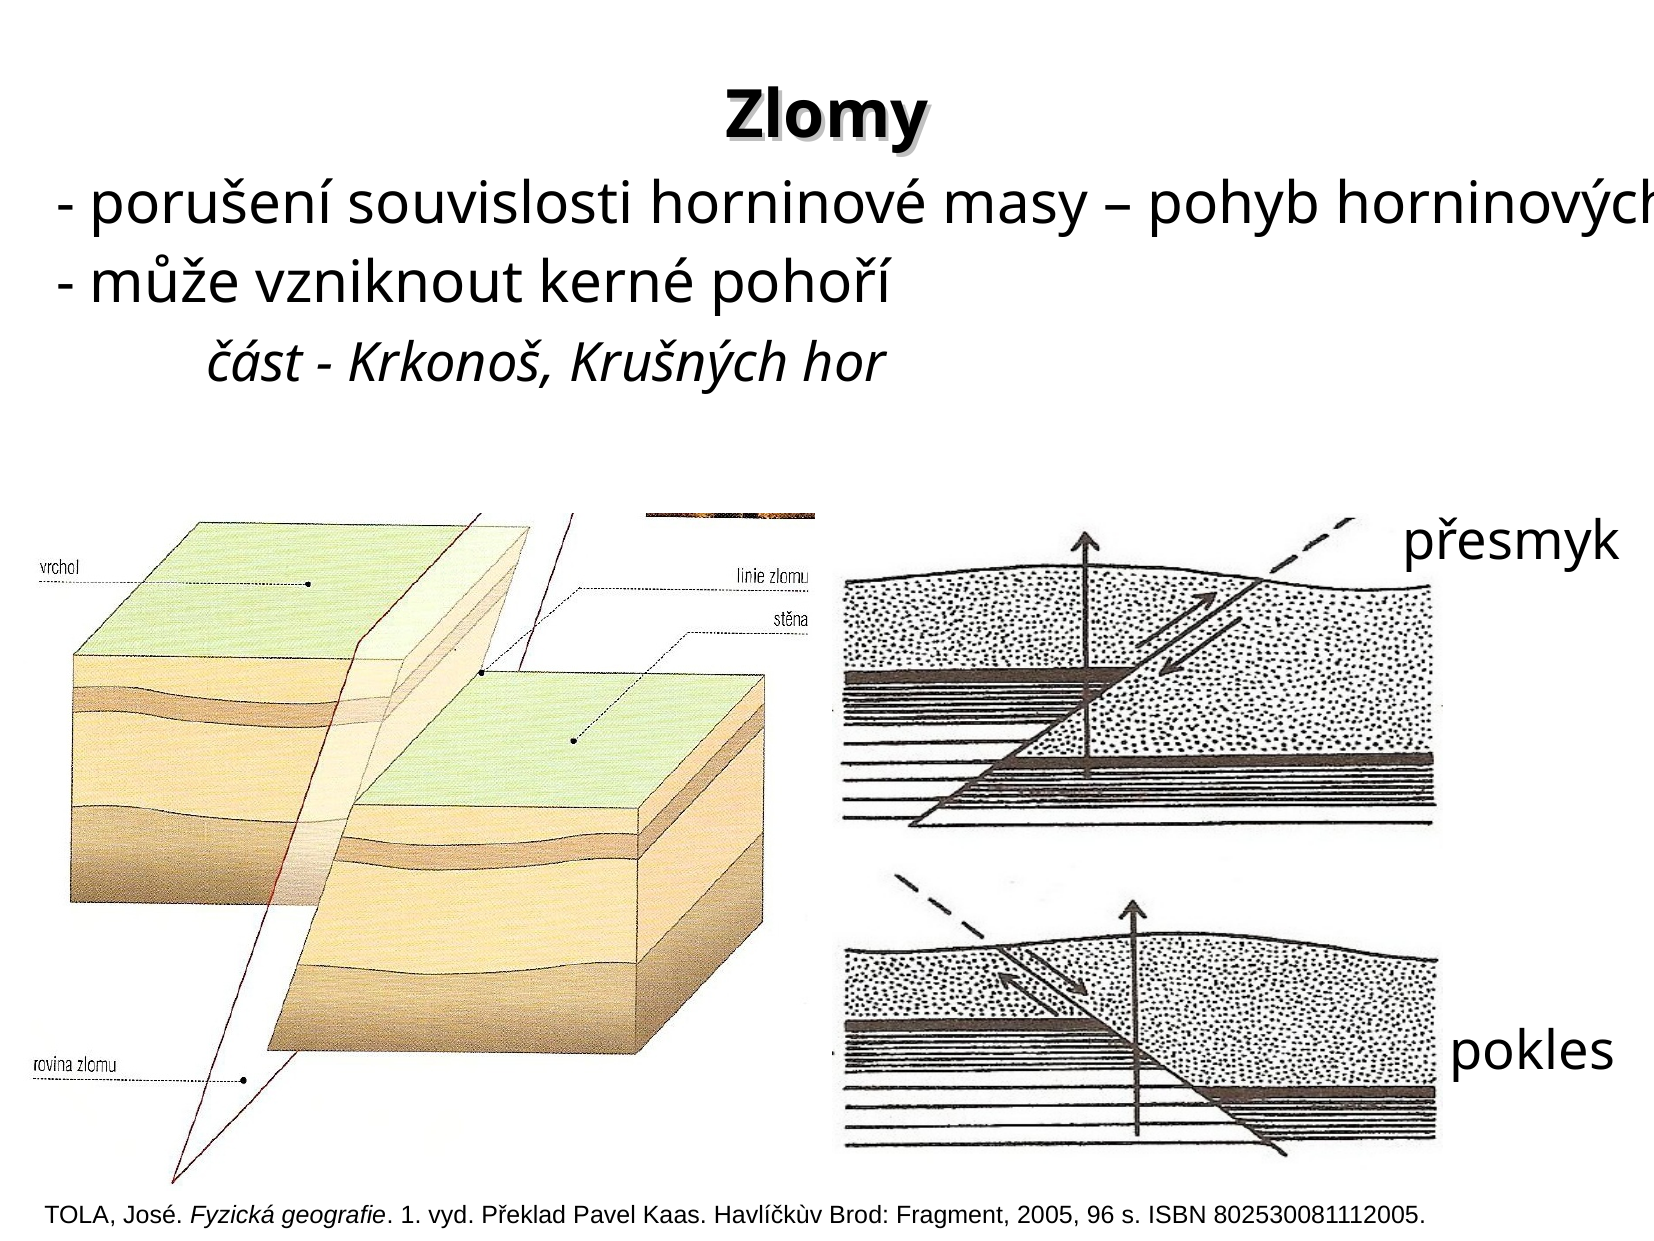

Zlomy
- porušení souvislosti horninové masy – pohyb horninových ker
- může vzniknout kerné pohoří
		část - Krkonoš, Krušných hor
přesmyk
pokles
TOLA, José. Fyzická geografie. 1. vyd. Překlad Pavel Kaas. Havlíčkùv Brod: Fragment, 2005, 96 s. ISBN 802530081112005.